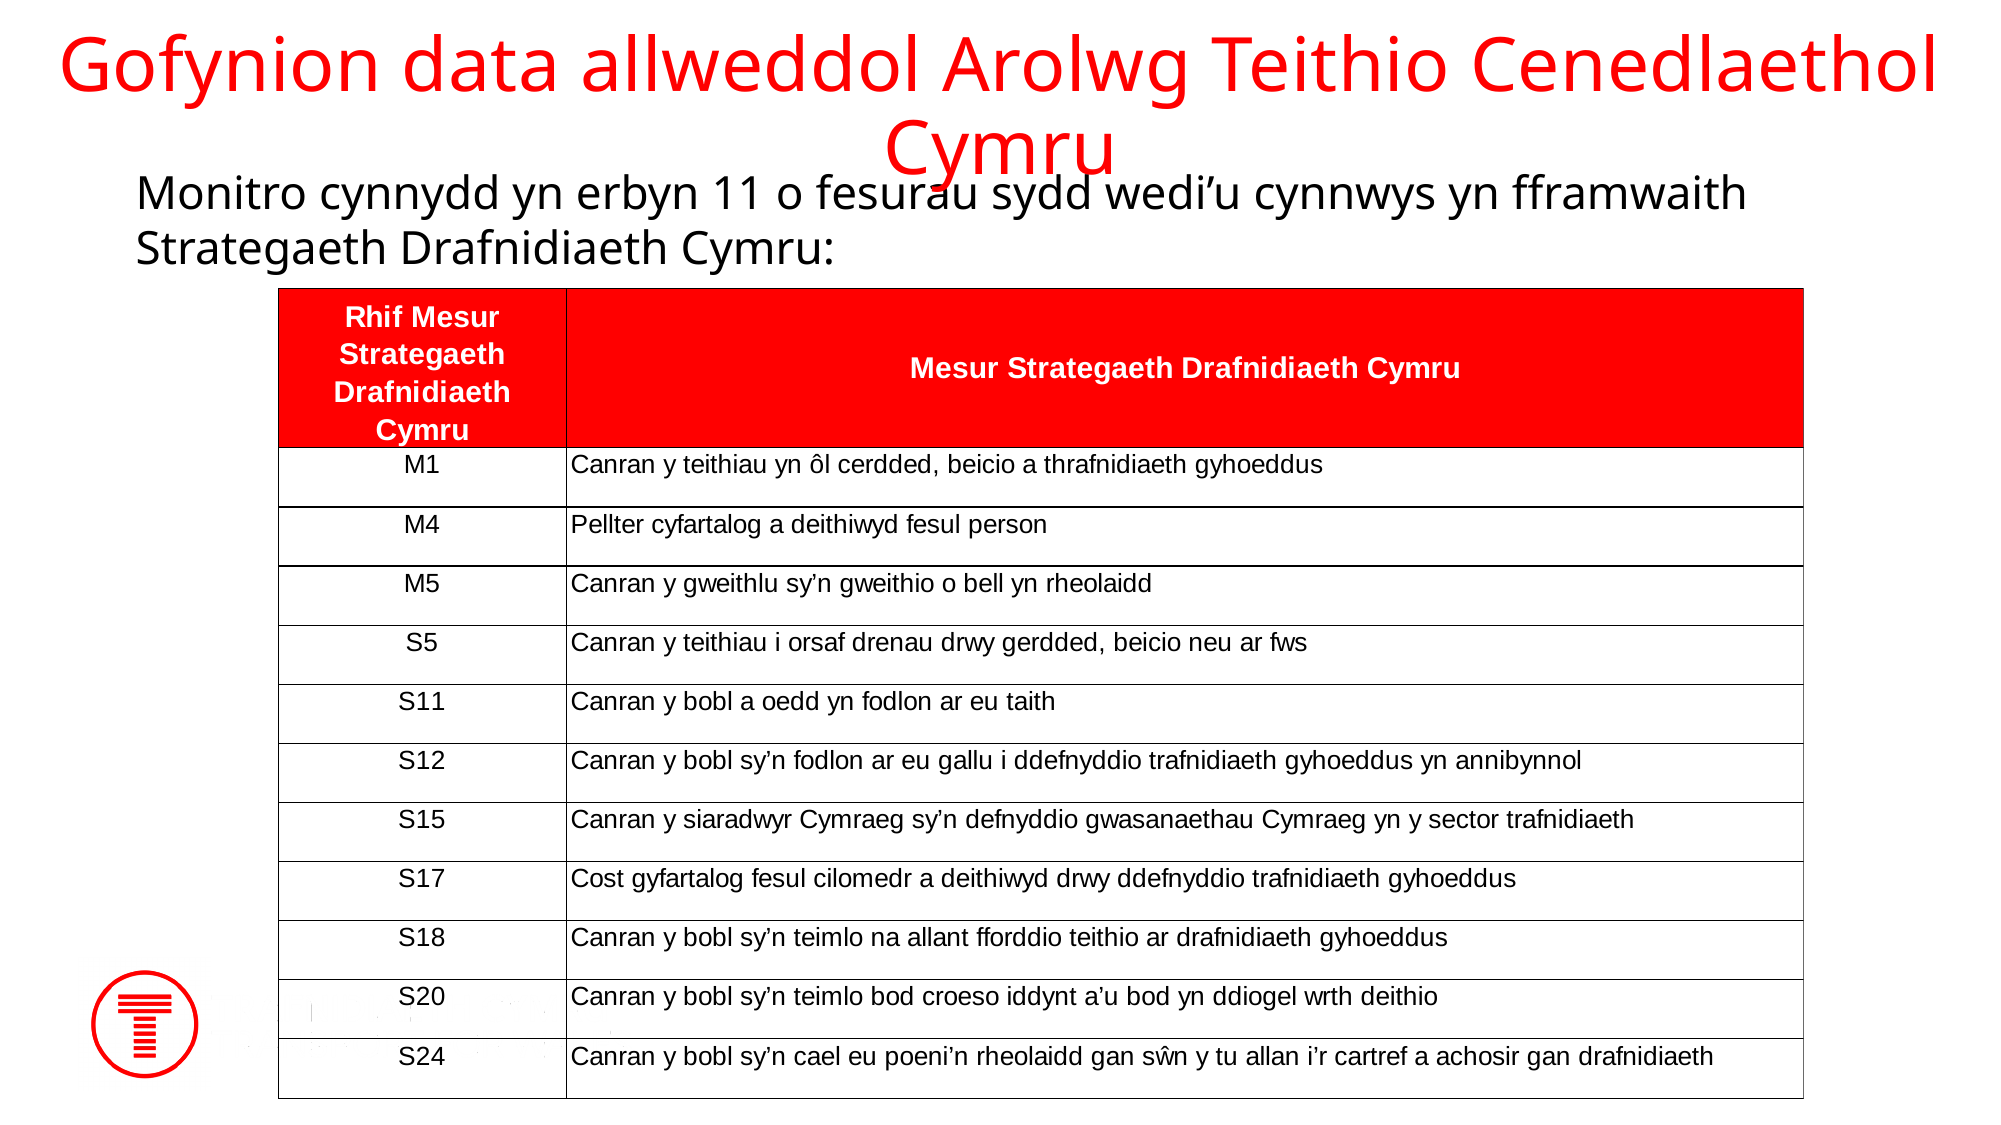

Gofynion data allweddol Arolwg Teithio Cenedlaethol Cymru
Monitro cynnydd yn erbyn 11 o fesurau sydd wedi’u cynnwys yn fframwaith Strategaeth Drafnidiaeth Cymru: